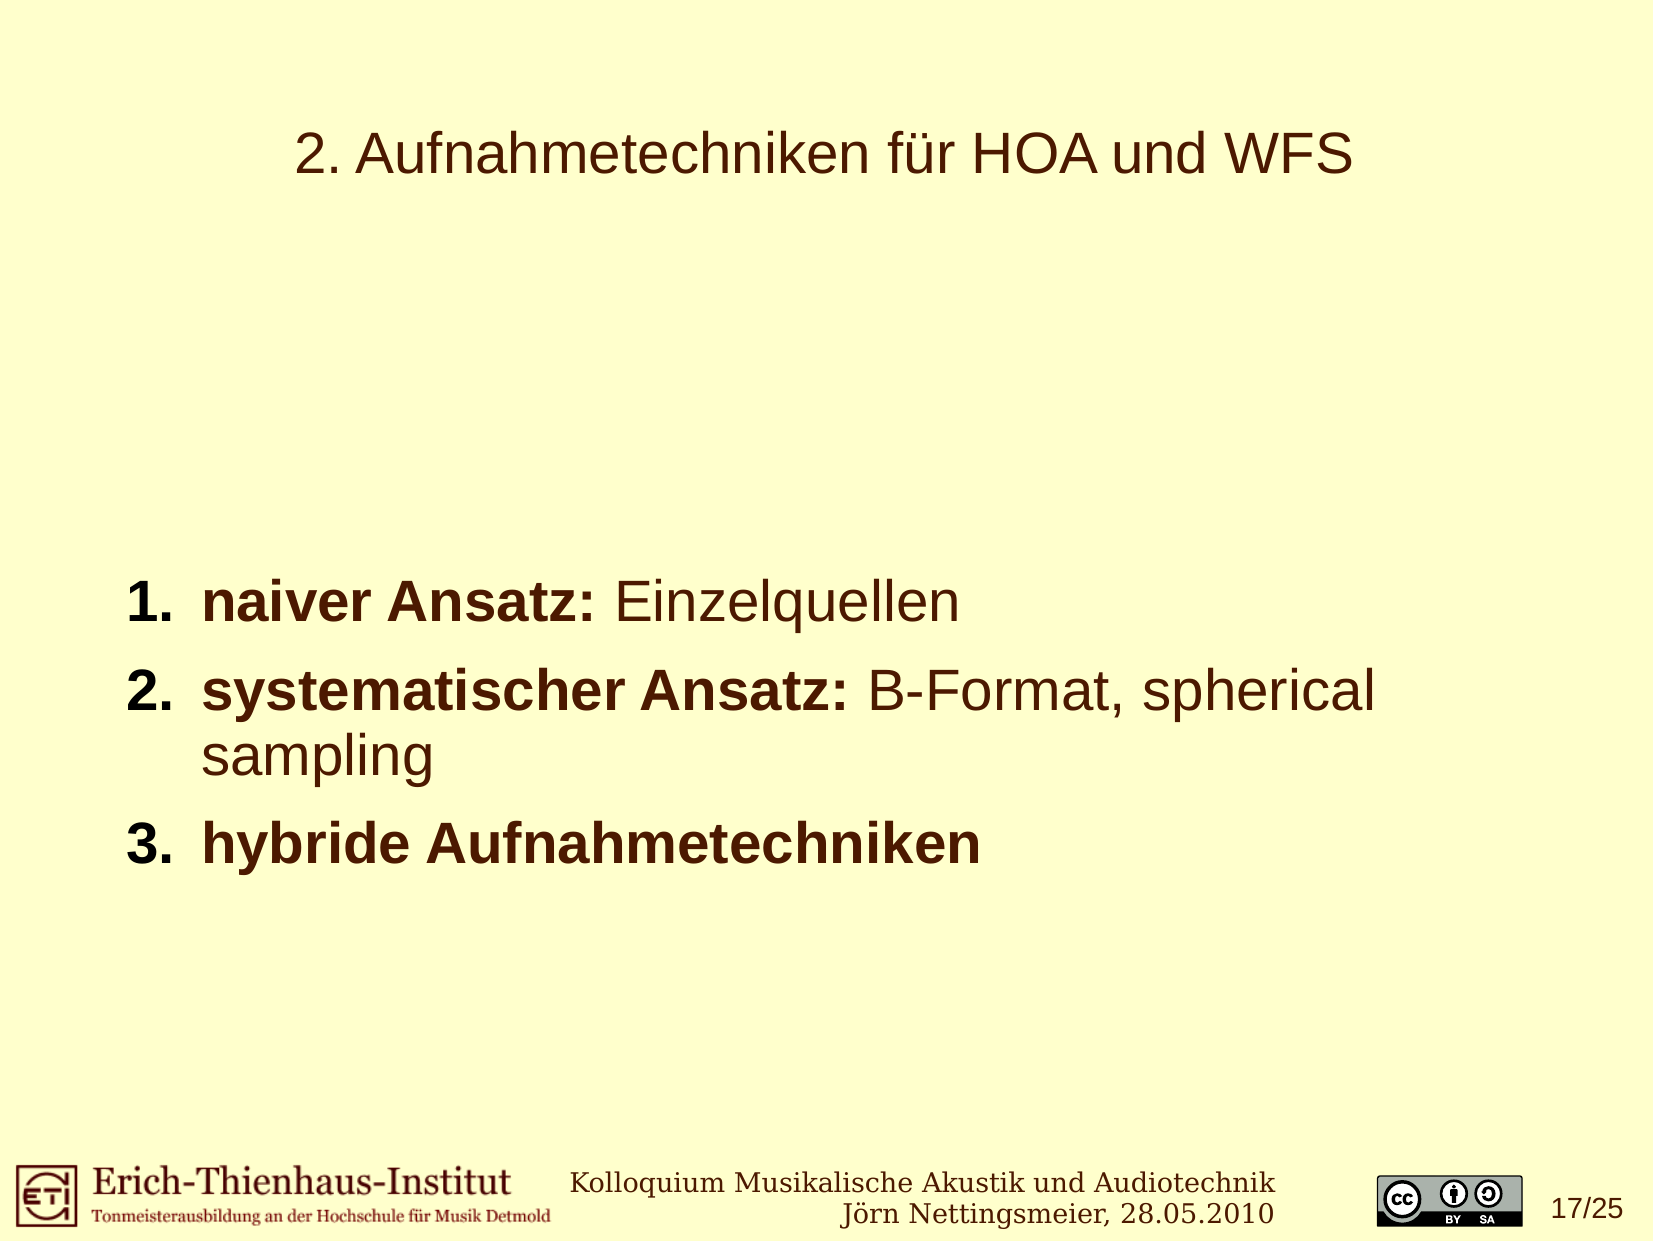

# 2. Aufnahmetechniken für HOA und WFS
naiver Ansatz: Einzelquellen
systematischer Ansatz: B-Format, spherical sampling
hybride Aufnahmetechniken